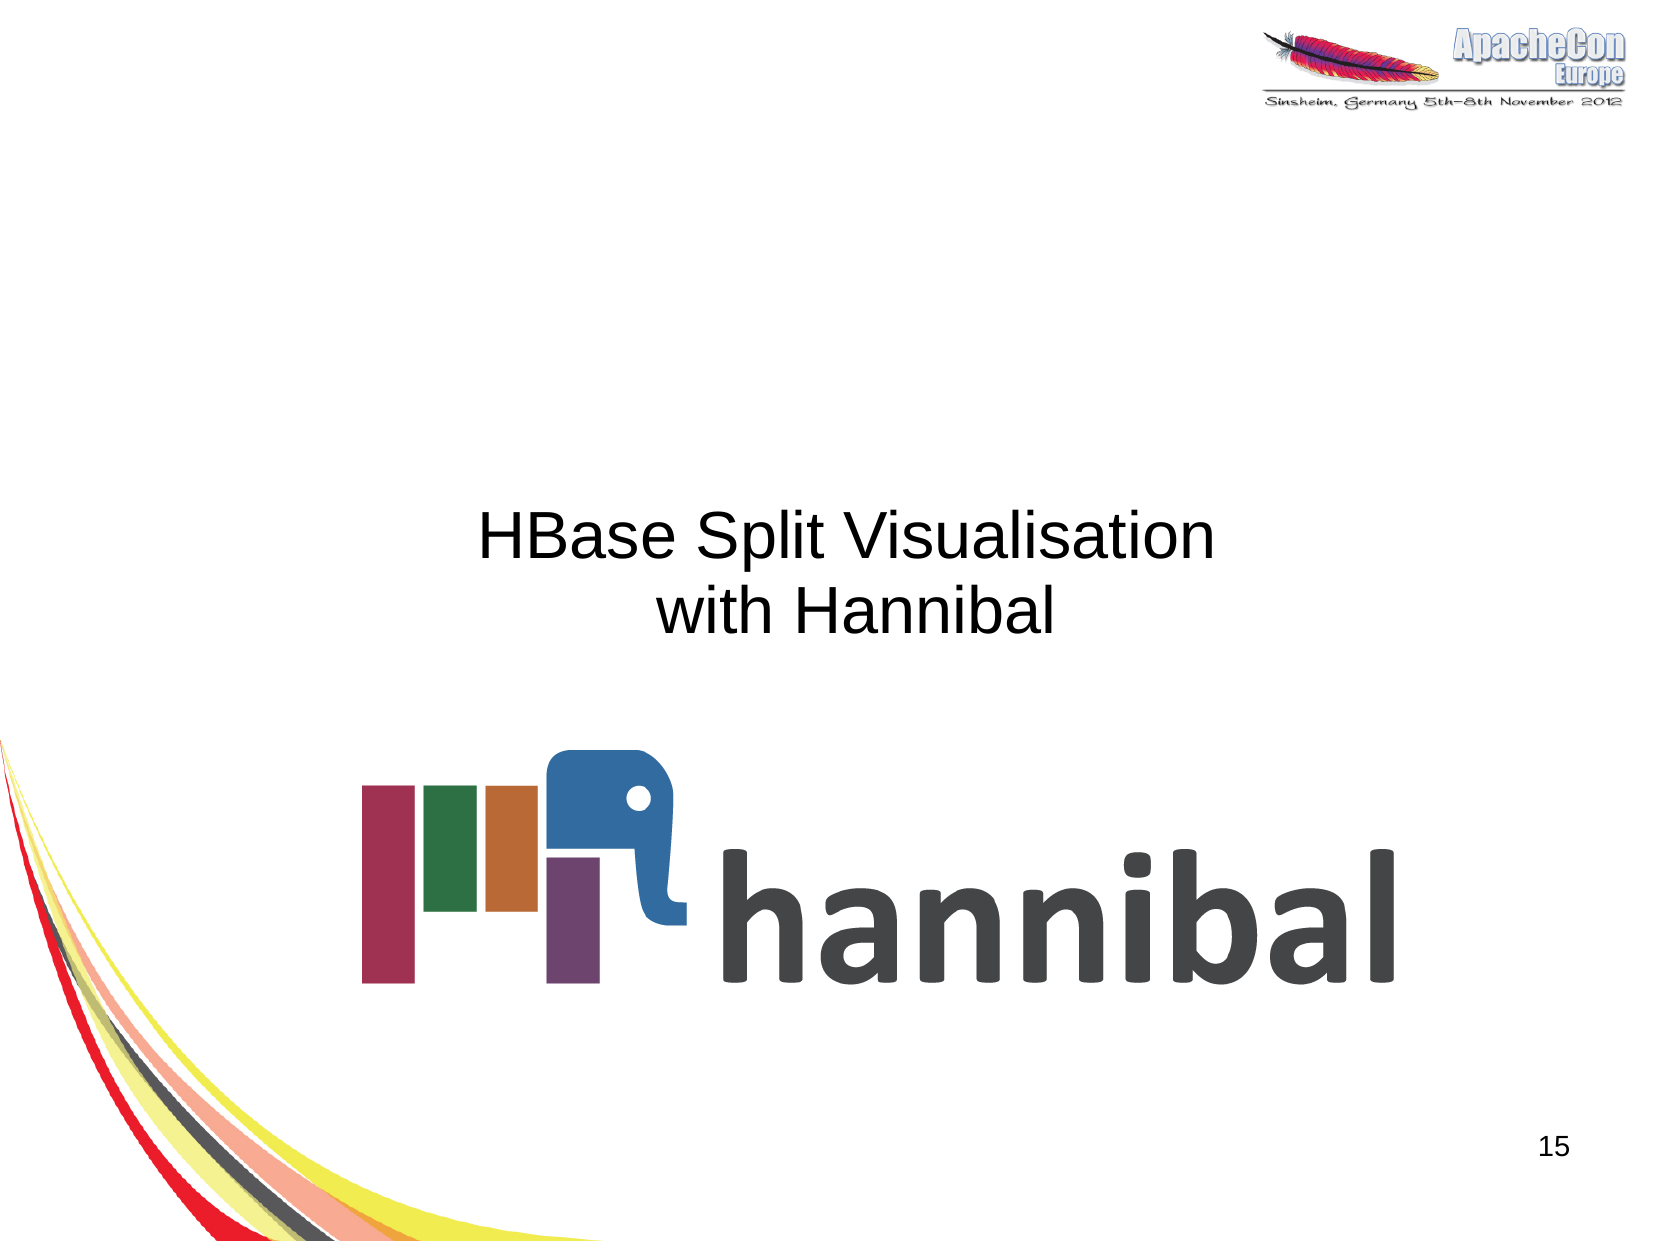

# HBase Split Visualisation
with Hannibal
15